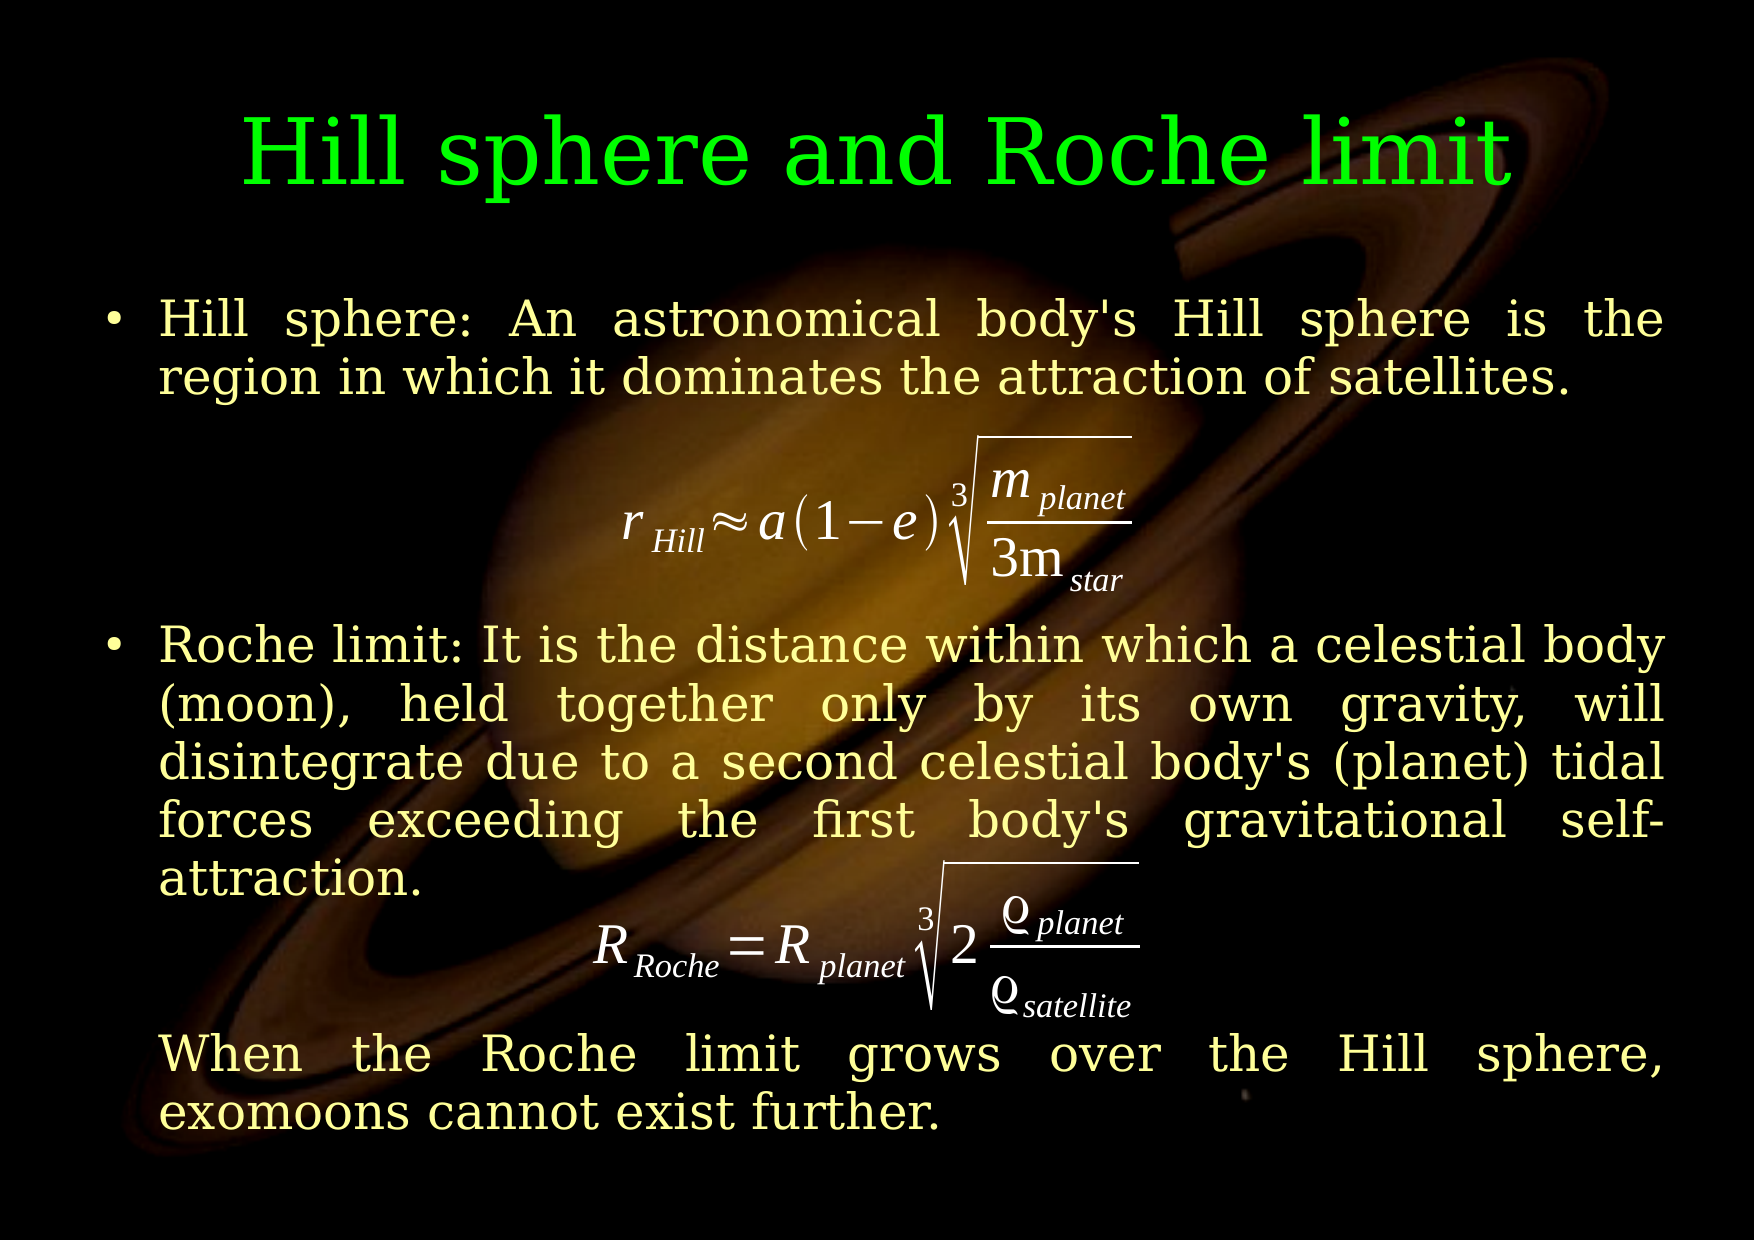

# Hill sphere and Roche limit
Hill sphere: An astronomical body's Hill sphere is the region in which it dominates the attraction of satellites.
Roche limit: It is the distance within which a celestial body (moon), held together only by its own gravity, will disintegrate due to a second celestial body's (planet) tidal forces exceeding the first body's gravitational self-attraction.
When the Roche limit grows over the Hill sphere, exomoons cannot exist further.